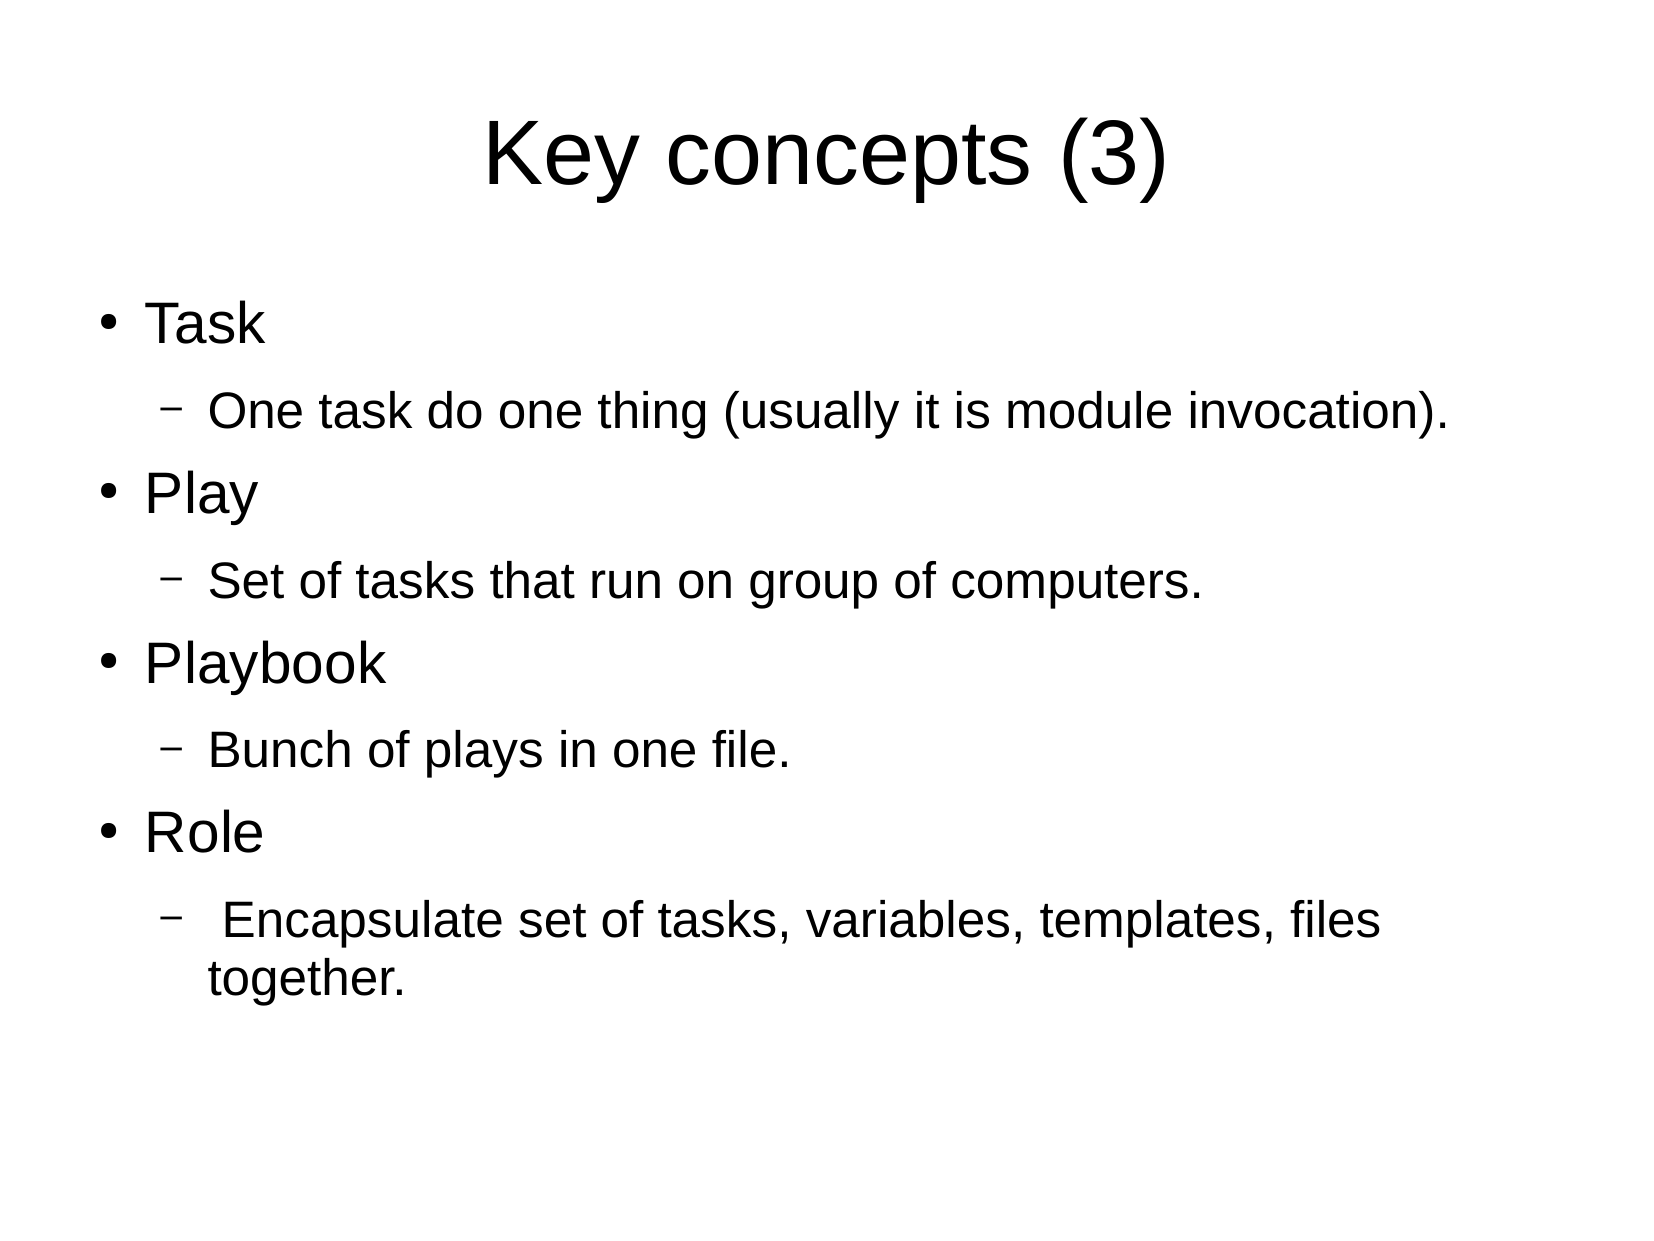

# Key concepts (3)
Task
One task do one thing (usually it is module invocation).
Play
Set of tasks that run on group of computers.
Playbook
Bunch of plays in one file.
Role
 Encapsulate set of tasks, variables, templates, files together.